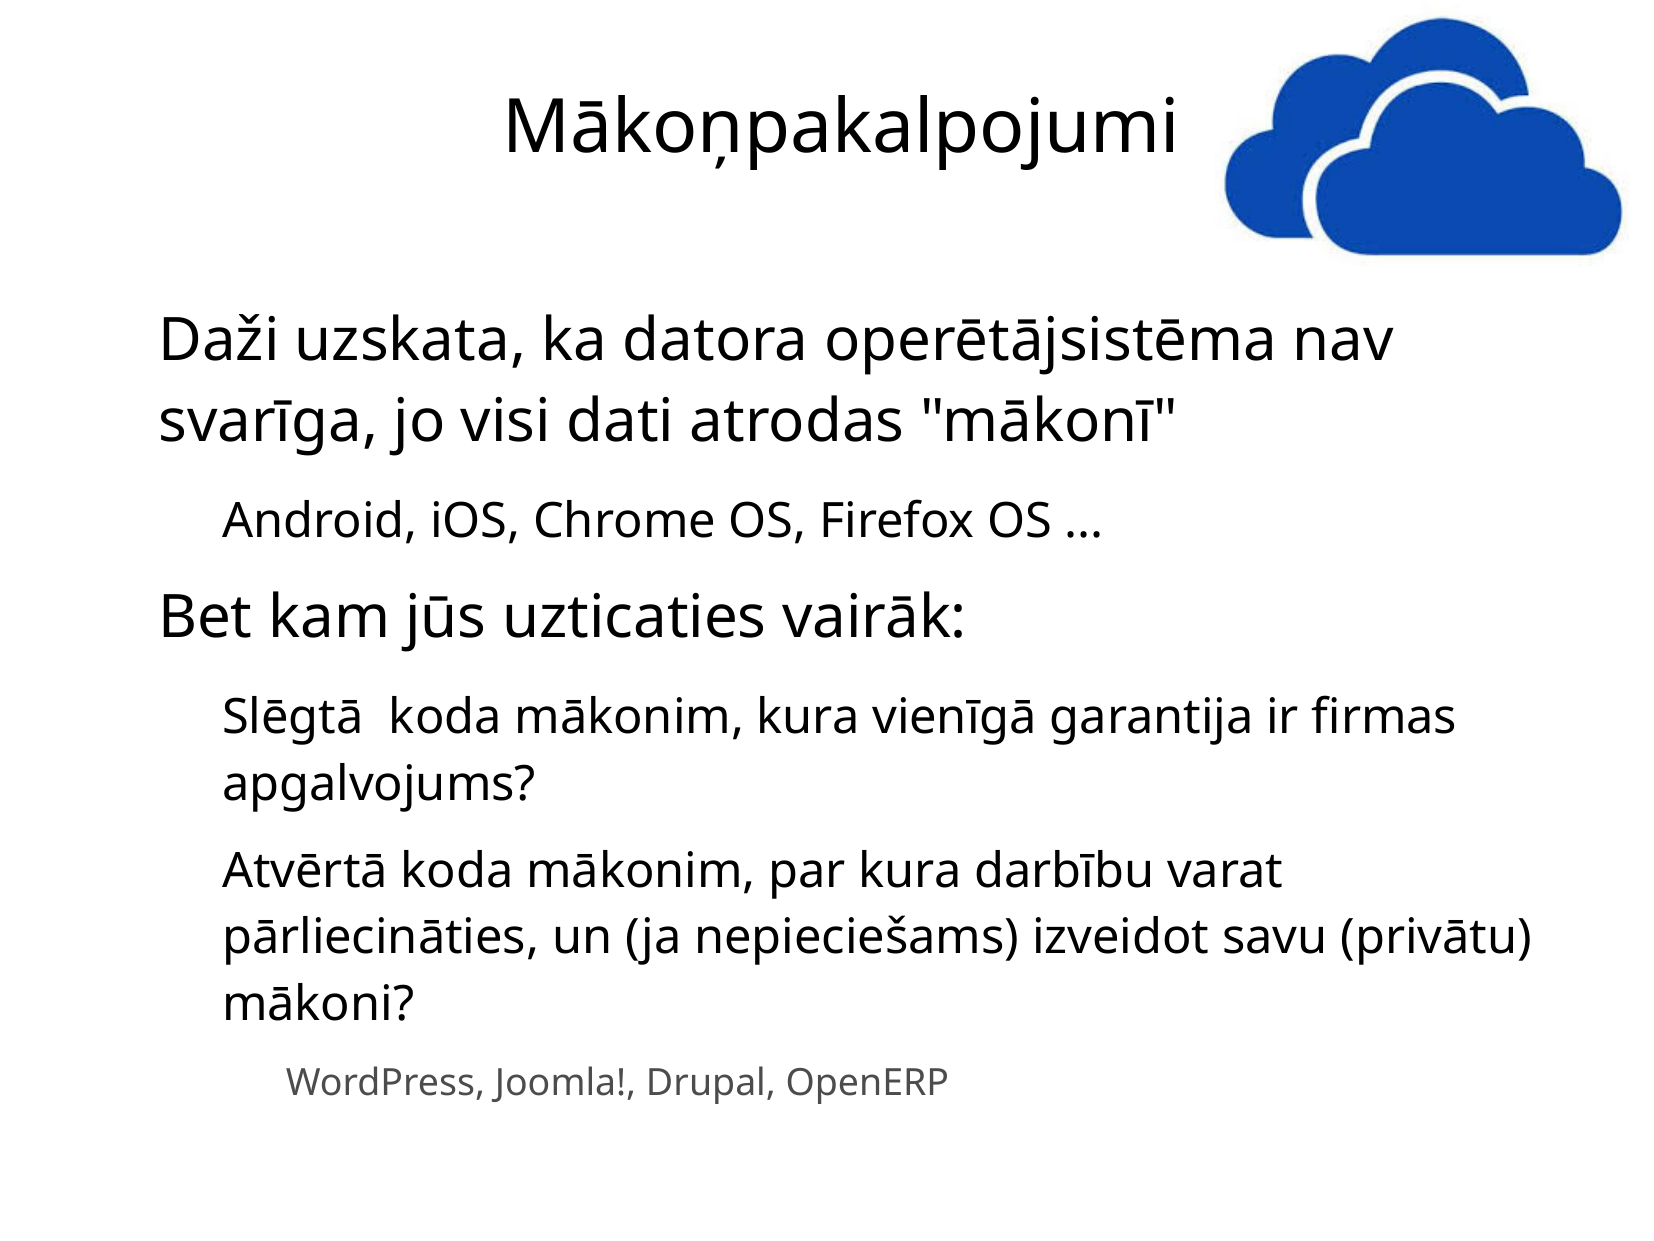

# Mākoņpakalpojumi
Daži uzskata, ka datora operētājsistēma nav svarīga, jo visi dati atrodas "mākonī"
Android, iOS, Chrome OS, Firefox OS ...
Bet kam jūs uzticaties vairāk:
Slēgtā koda mākonim, kura vienīgā garantija ir firmas apgalvojums?
Atvērtā koda mākonim, par kura darbību varat pārliecināties, un (ja nepieciešams) izveidot savu (privātu) mākoni?
WordPress, Joomla!, Drupal, OpenERP